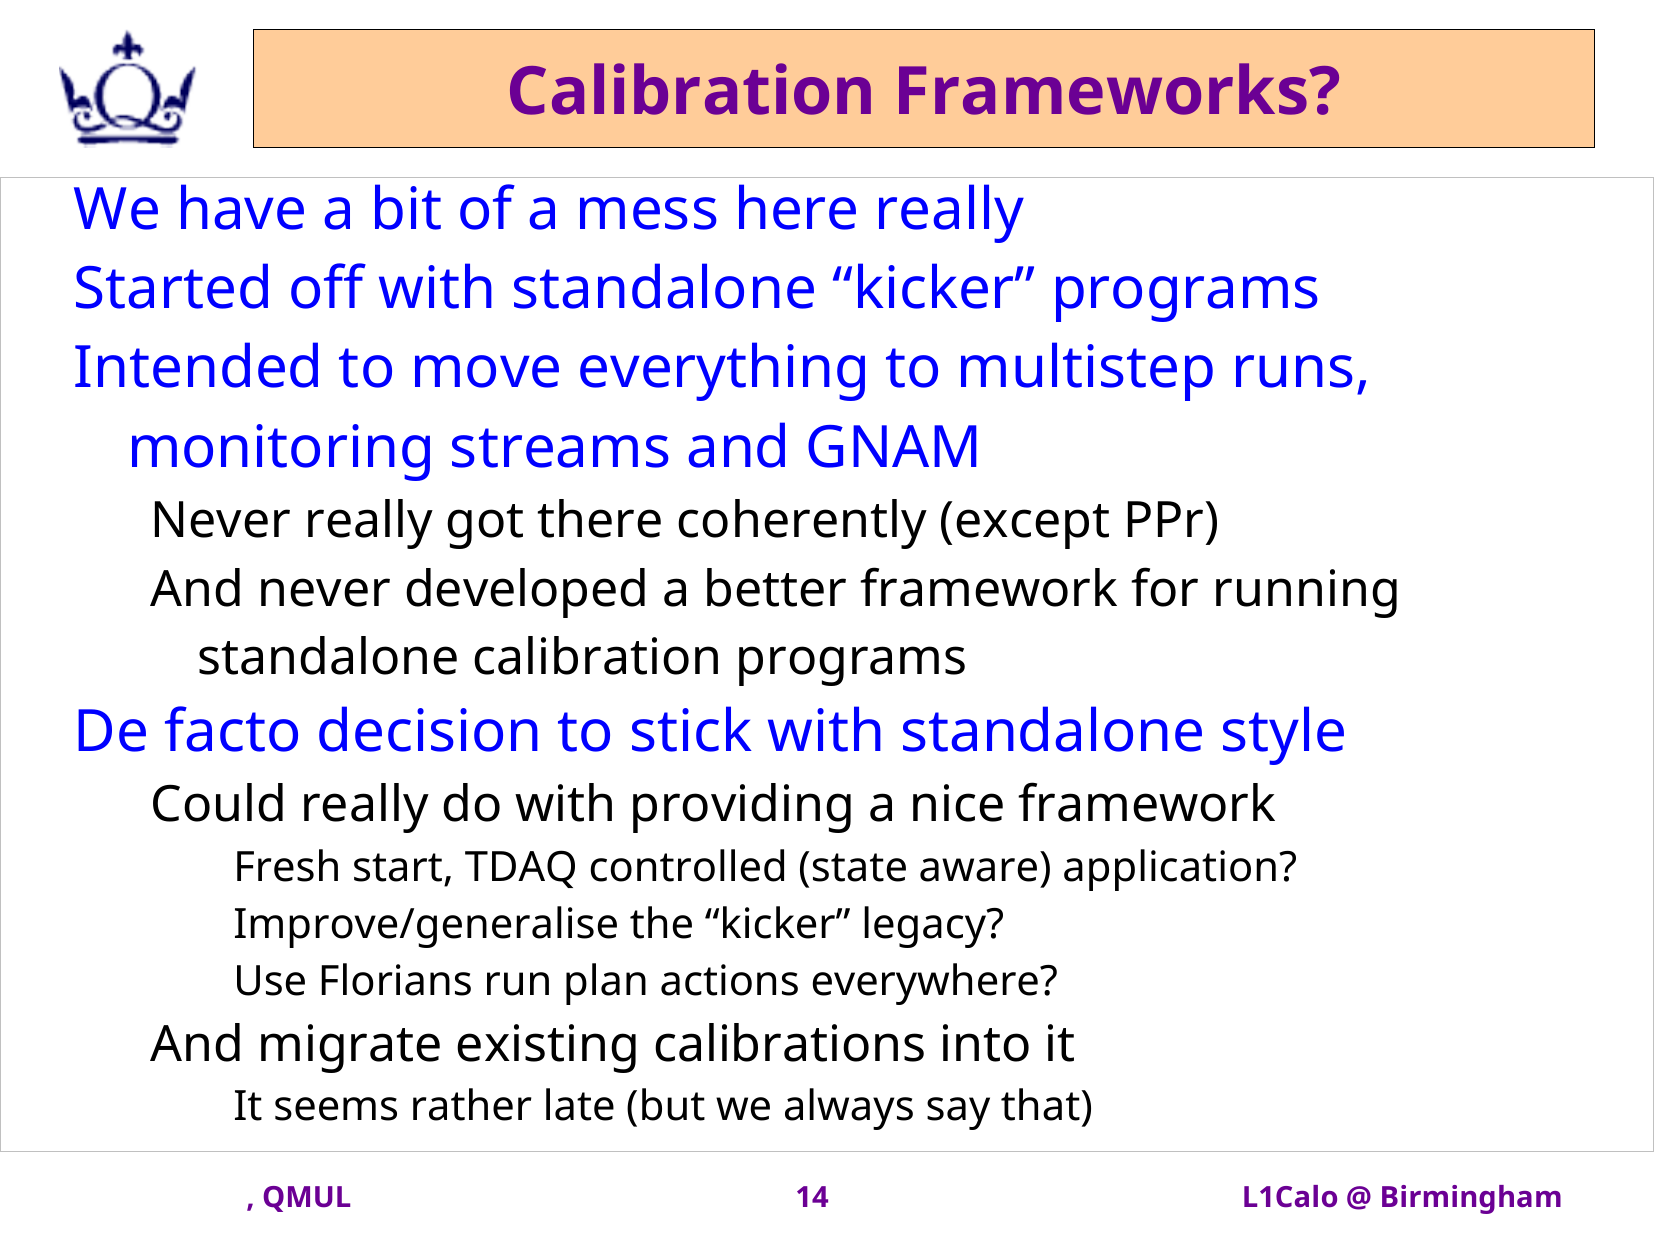

# Calibration Frameworks?
We have a bit of a mess here really
Started off with standalone “kicker” programs
Intended to move everything to multistep runs, monitoring streams and GNAM
Never really got there coherently (except PPr)
And never developed a better framework for running standalone calibration programs
De facto decision to stick with standalone style
Could really do with providing a nice framework
Fresh start, TDAQ controlled (state aware) application?
Improve/generalise the “kicker” legacy?
Use Florians run plan actions everywhere?
And migrate existing calibrations into it
It seems rather late (but we always say that)